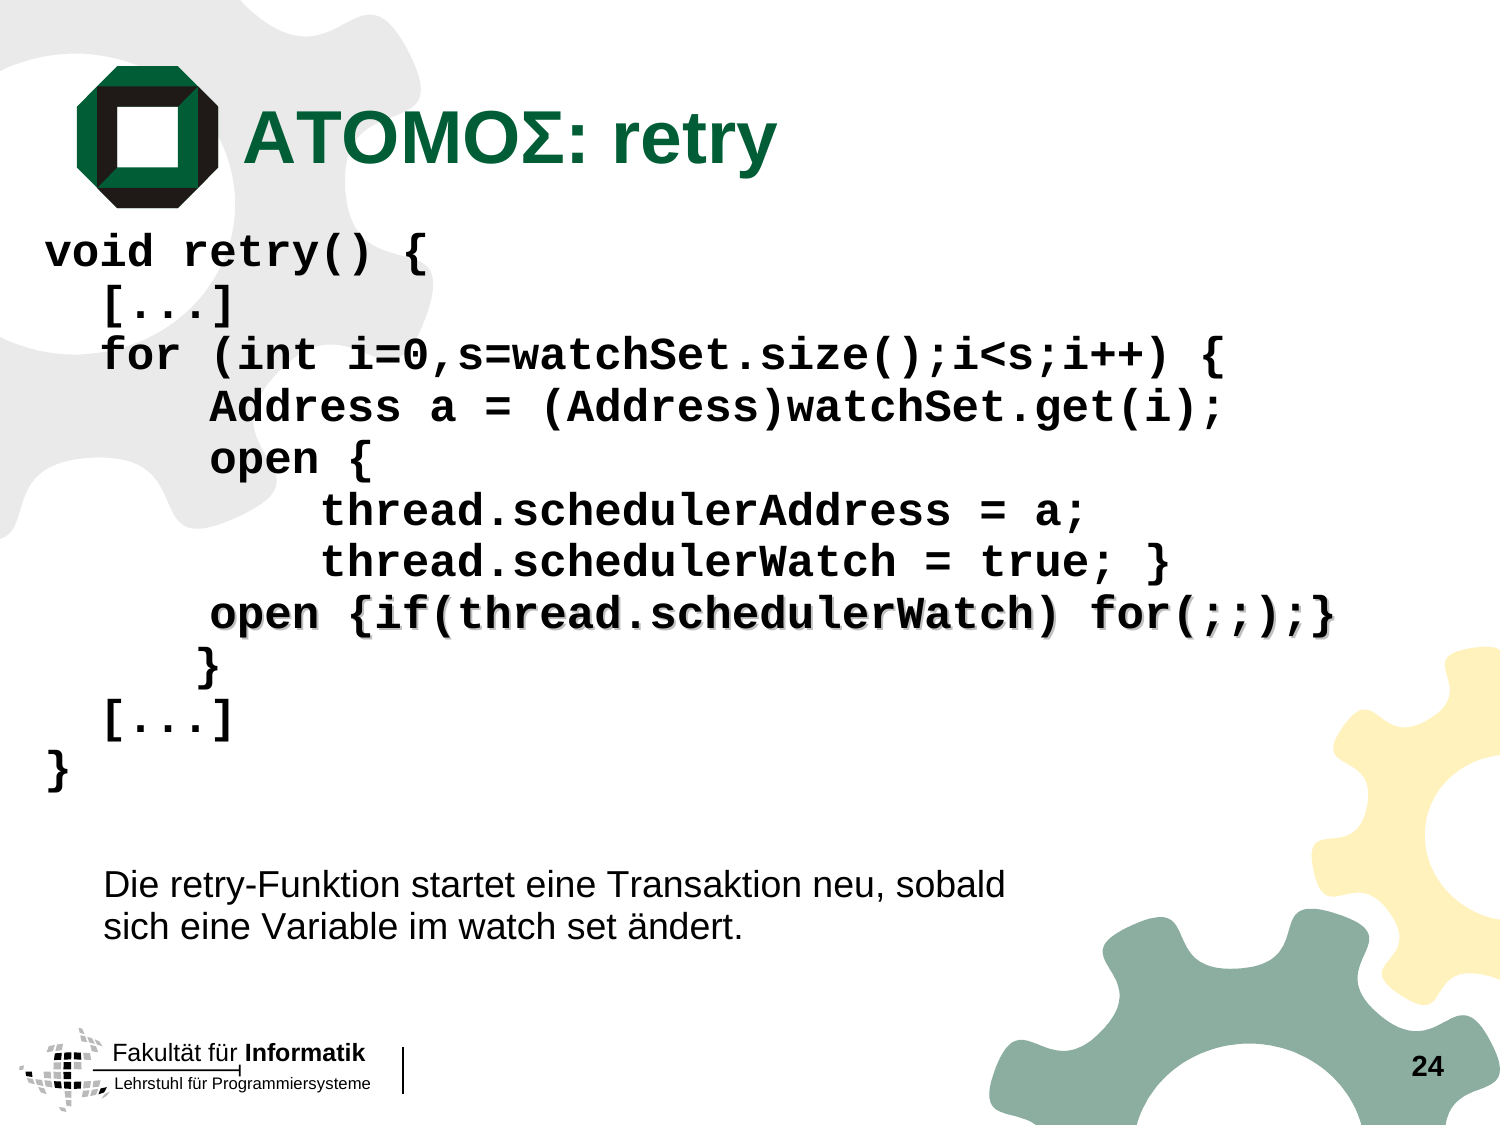

# ATOMOΣ: retry
void retry() {
 [...]
 for (int i=0,s=watchSet.size();i<s;i++) {
 Address a = (Address)watchSet.get(i);
 open {
 thread.schedulerAddress = a;
 thread.schedulerWatch = true; }
 open {if(thread.schedulerWatch) for(;;);}
	}
 [...]
}
Die retry-Funktion startet eine Transaktion neu, sobald sich eine Variable im watch set ändert.
24